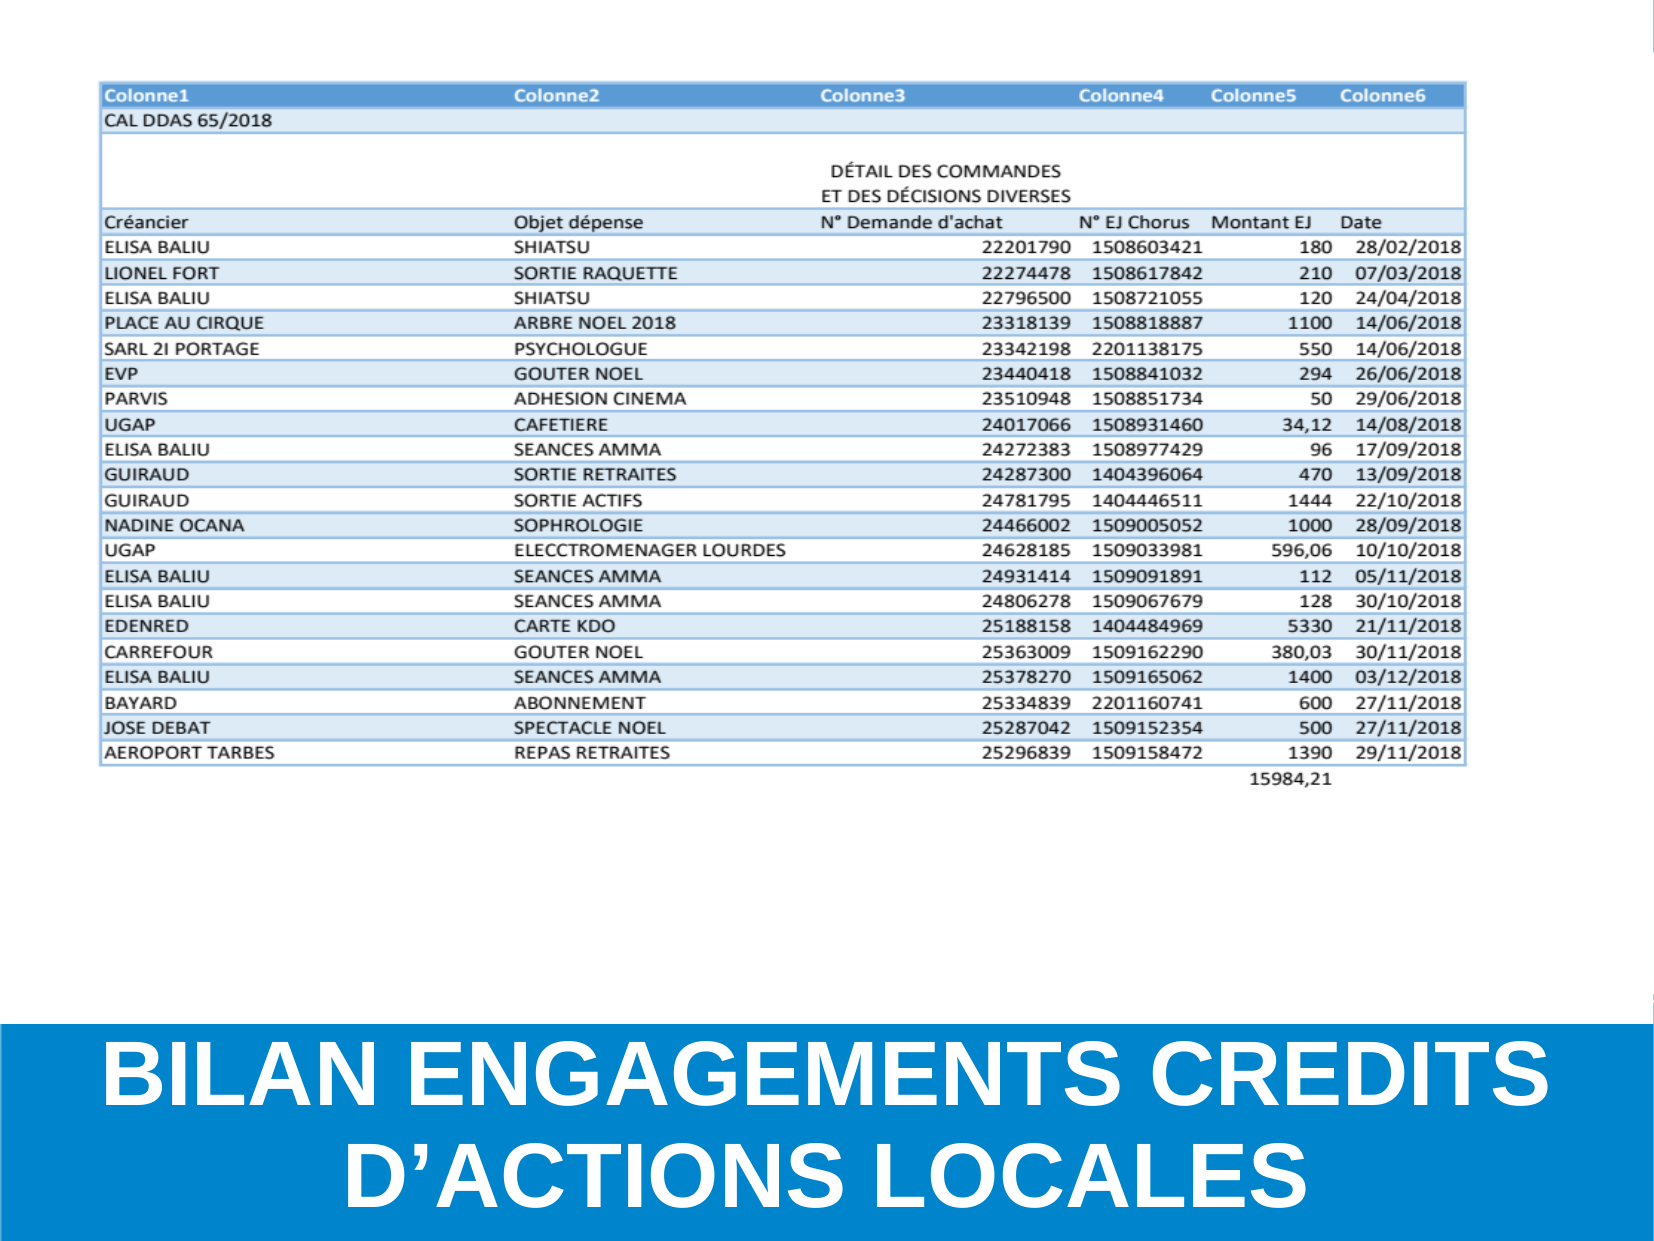

5
# BILAN ENGAGEMENTS CREDITS D’ACTIONS LOCALES